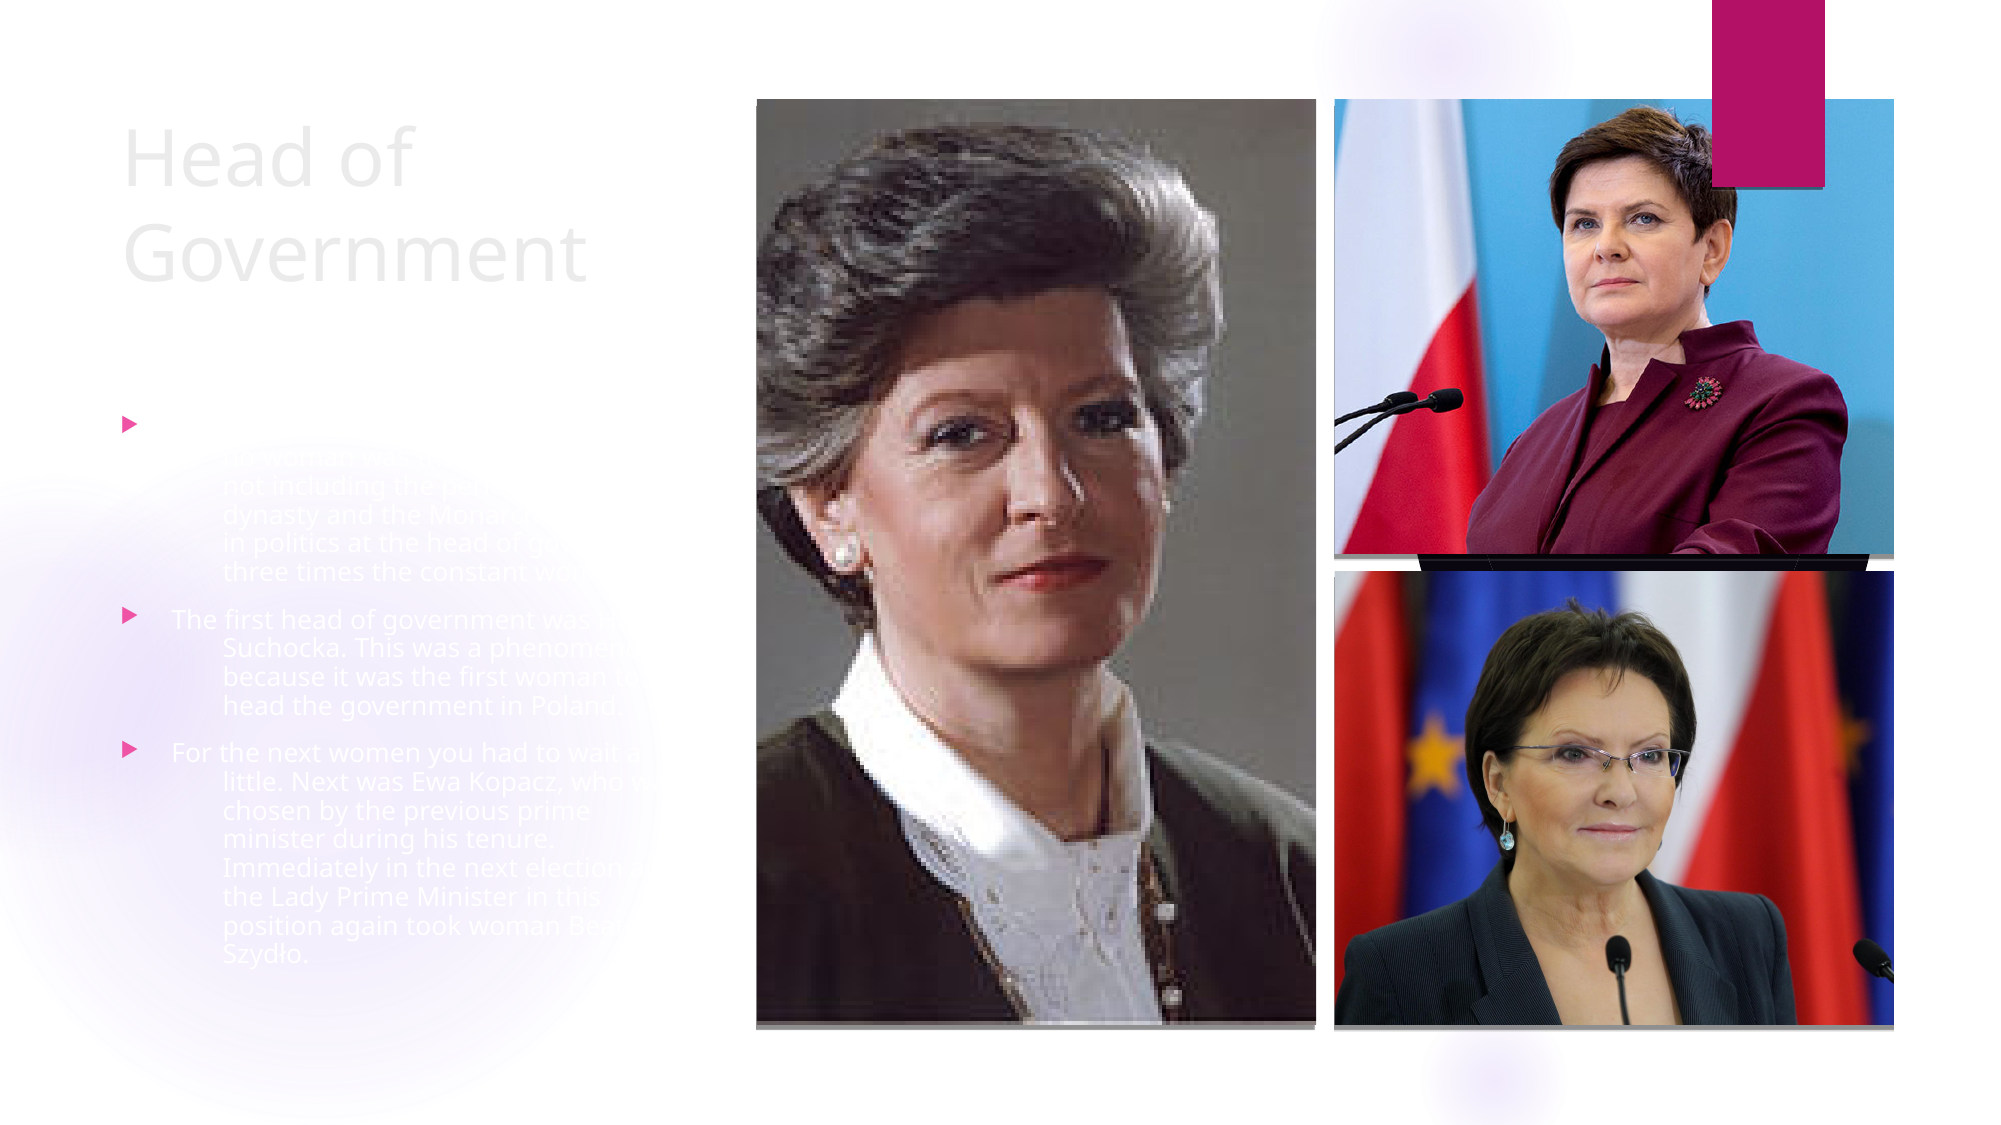

# Head of Government
In Polish politics throughout the centuries no woman was the head of the state, not including the period of the dynasty and the Monarchs. For years in politics at the head of government three times the constant woman.
The first head of government was Hanna Suchocka. This was a phenomenon because it was the first woman to head the government in Poland.
For the next women you had to wait a little. Next was Ewa Kopacz, who was chosen by the previous prime minister during his tenure. Immediately in the next election after the Lady Prime Minister in this position again took woman Beata Szydło.